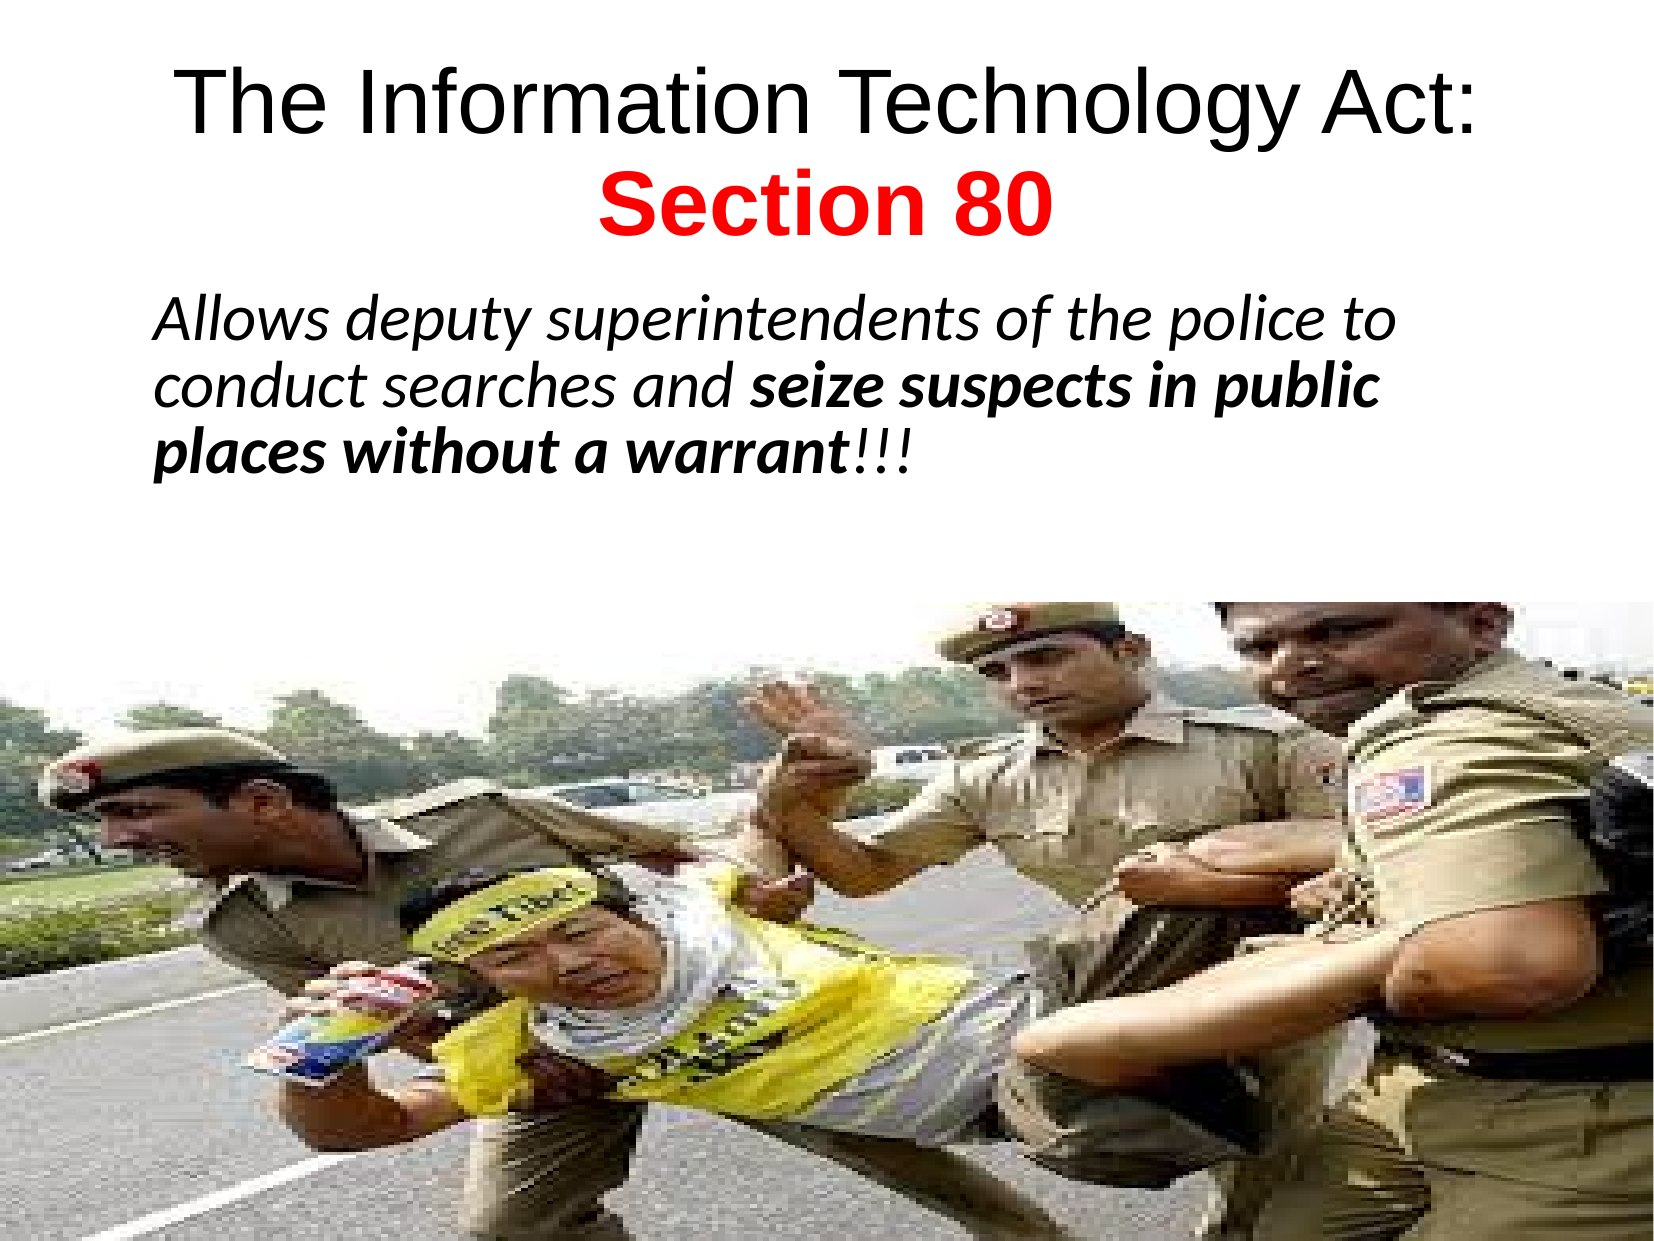

# The Information Technology Act: Section 80
Allows deputy superintendents of the police to conduct searches and seize suspects in public places without a warrant!!!